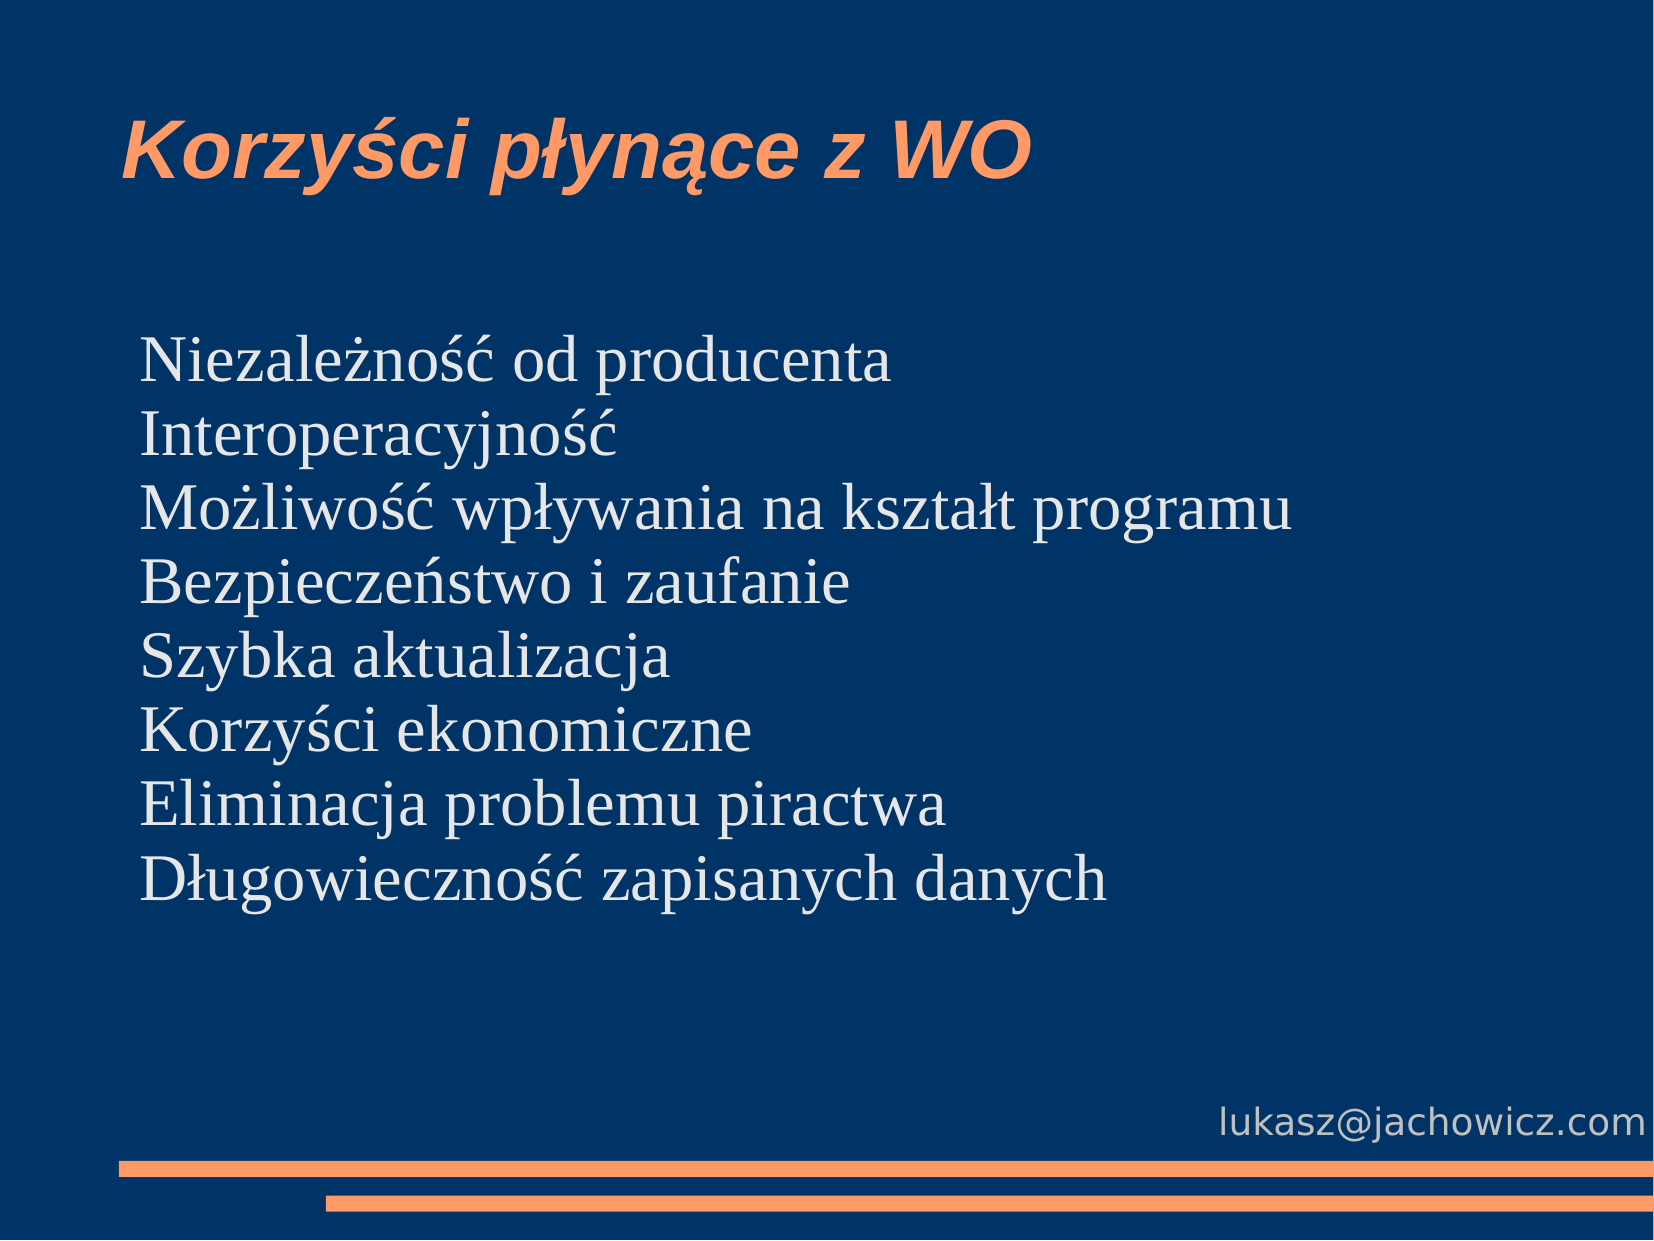

# Korzyści płynące z WO
Niezależność od producenta
Interoperacyjność
Możliwość wpływania na kształt programu
Bezpieczeństwo i zaufanie
Szybka aktualizacja
Korzyści ekonomiczne
Eliminacja problemu piractwa
Długowieczność zapisanych danych
lukasz@jachowicz.com